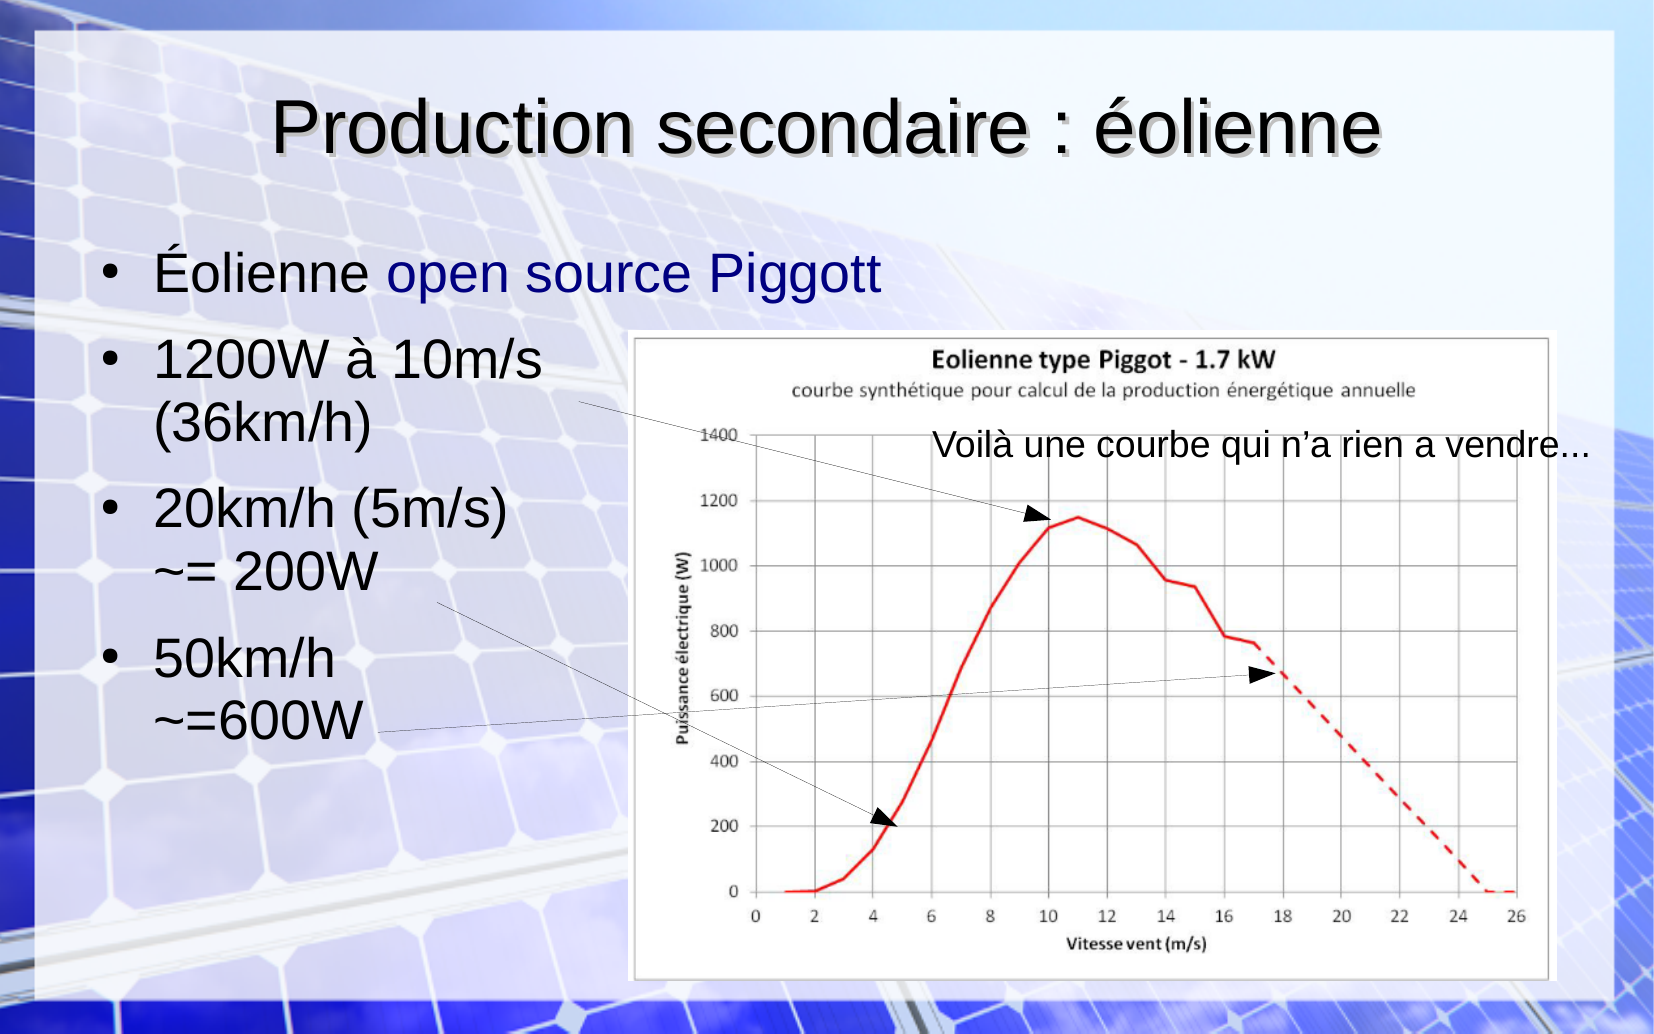

# Production secondaire : éolienne
Éolienne open source Piggott
1200W à 10m/s
(36km/h)
20km/h (5m/s)
~= 200W
50km/h
~=600W
Voilà une courbe qui n’a rien a vendre...